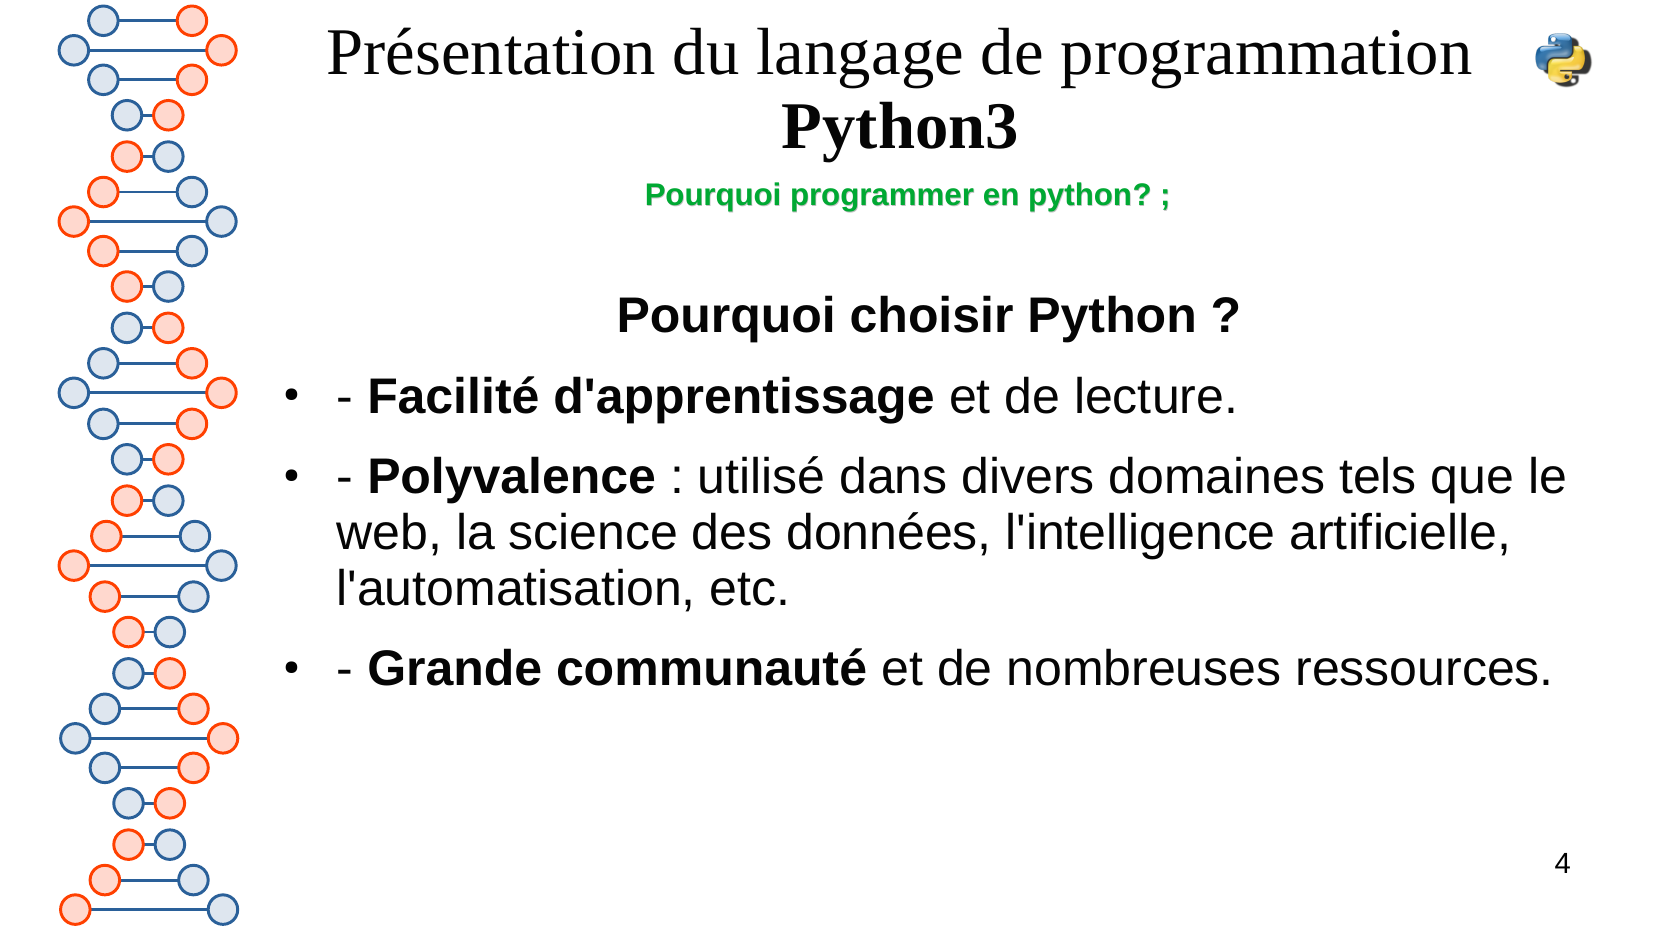

Présentation du langage de programmation Python3
 Pourquoi programmer en python? ;
# Pourquoi choisir Python ?
- Facilité d'apprentissage et de lecture.
- Polyvalence : utilisé dans divers domaines tels que le web, la science des données, l'intelligence artificielle, l'automatisation, etc.
- Grande communauté et de nombreuses ressources.
4